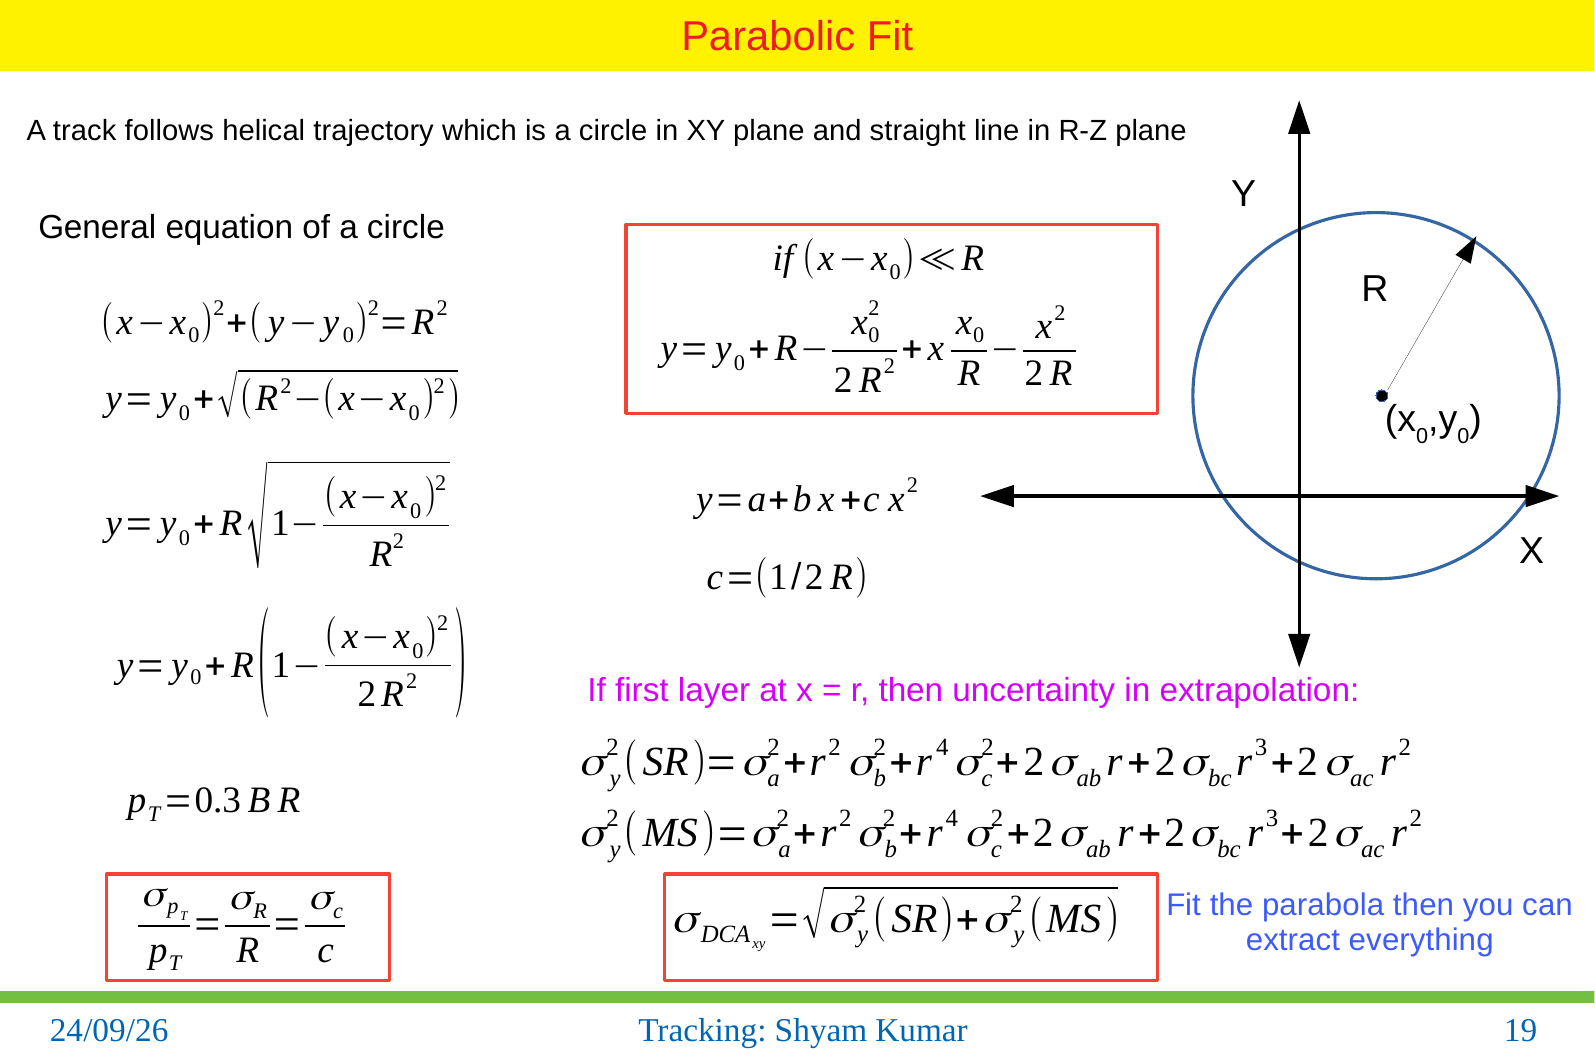

# Parabolic Fit
A track follows helical trajectory which is a circle in XY plane and straight line in R-Z plane
Y
General equation of a circle
R
(x0,y0)
X
If first layer at x = r, then uncertainty in extrapolation:
Fit the parabola then you can extract everything
Tracking: Shyam Kumar
19